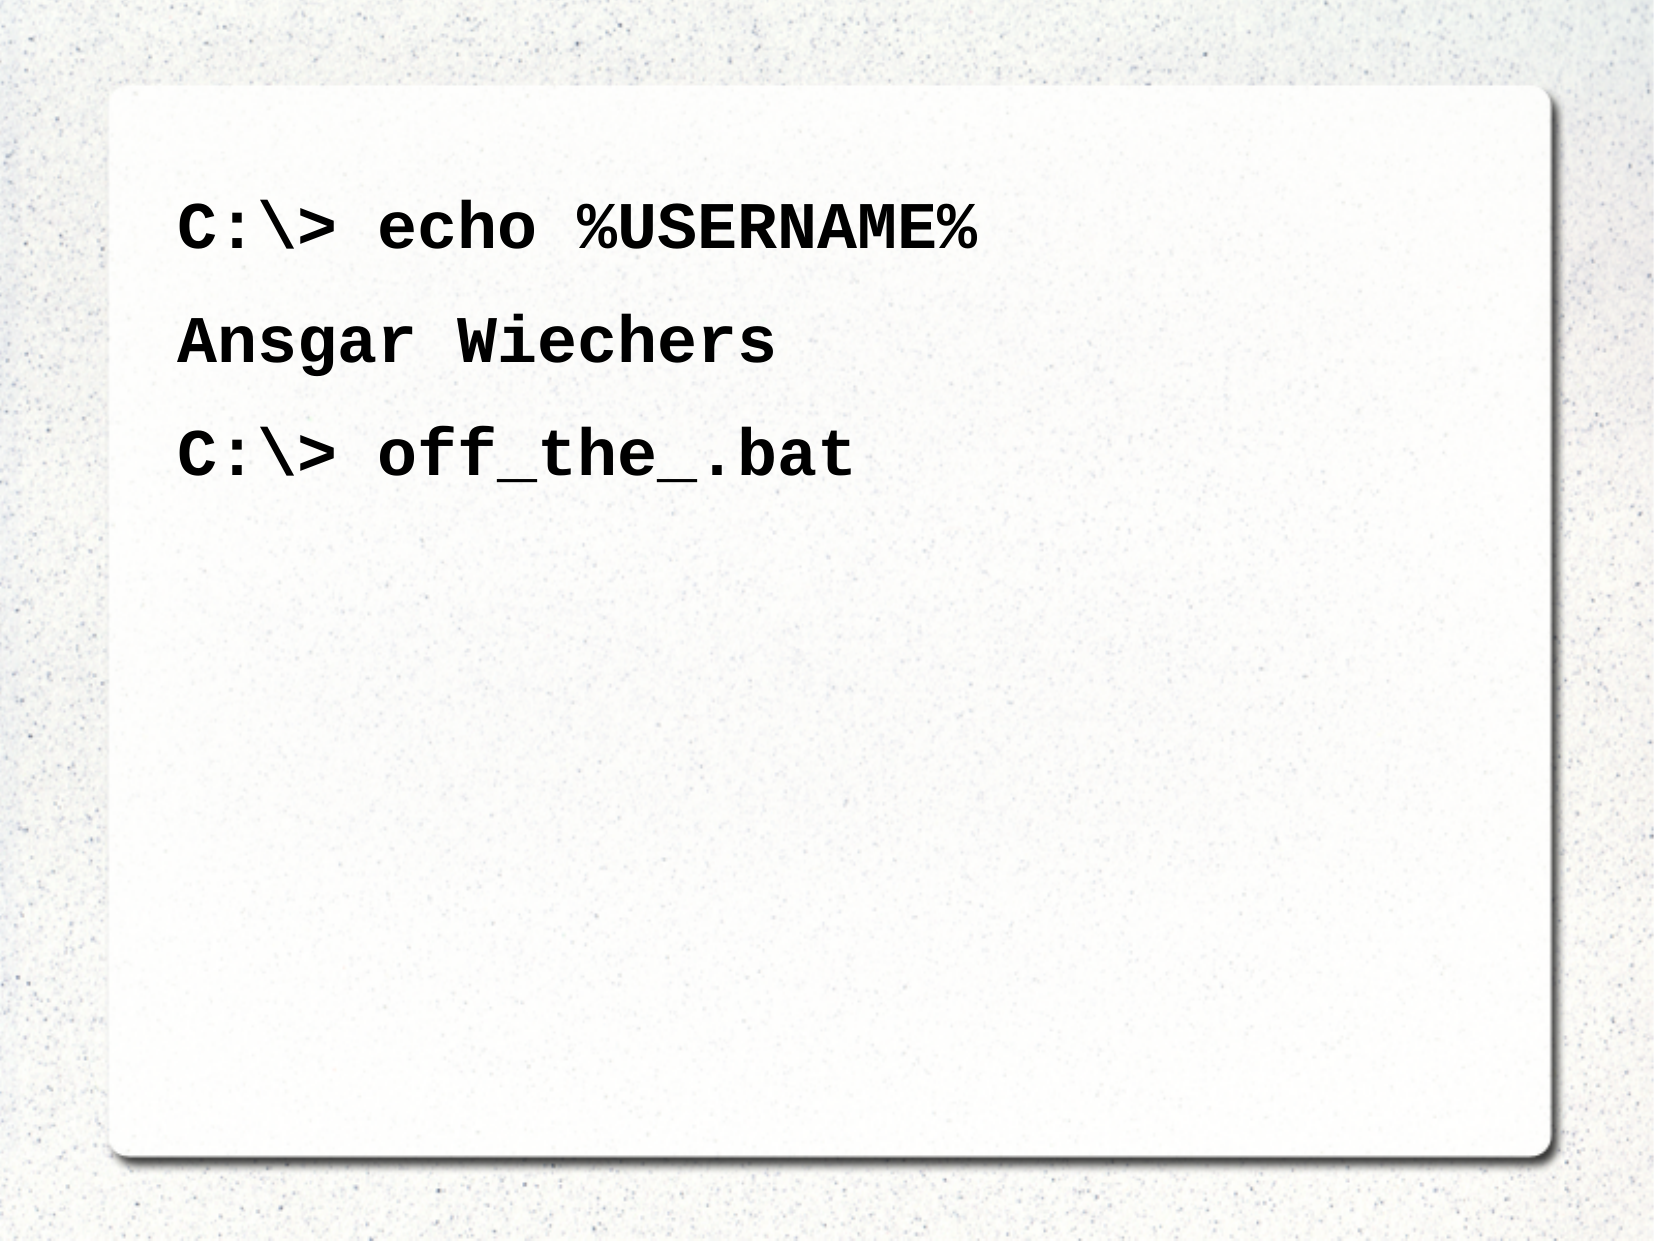

# C:\> echo %USERNAME% Ansgar Wiechers
C:\> off_the_.bat